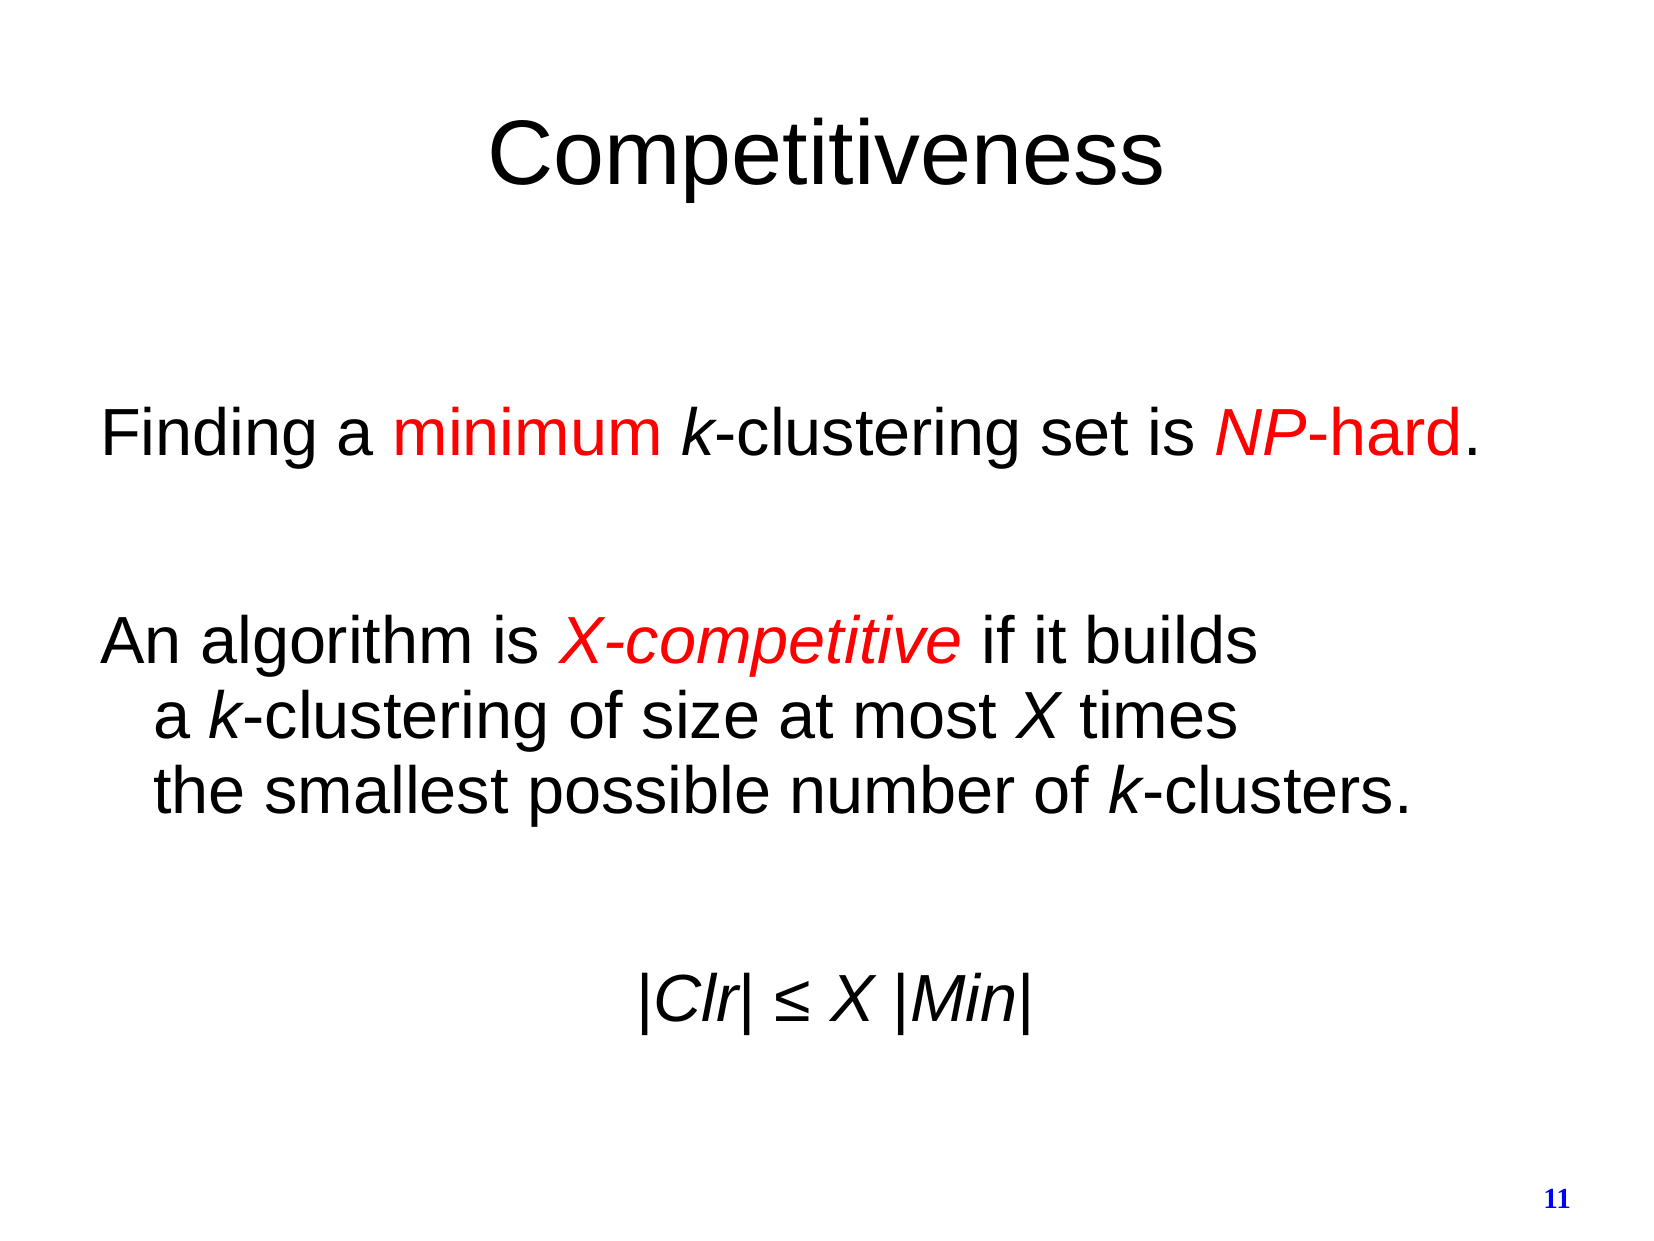

# Competitiveness
Finding a minimum k-clustering set is NP-hard.
An algorithm is X-competitive if it builds
a k-clustering of size at most X times
the smallest possible number of k-clusters.
|Clr| ≤ X |Min|
11